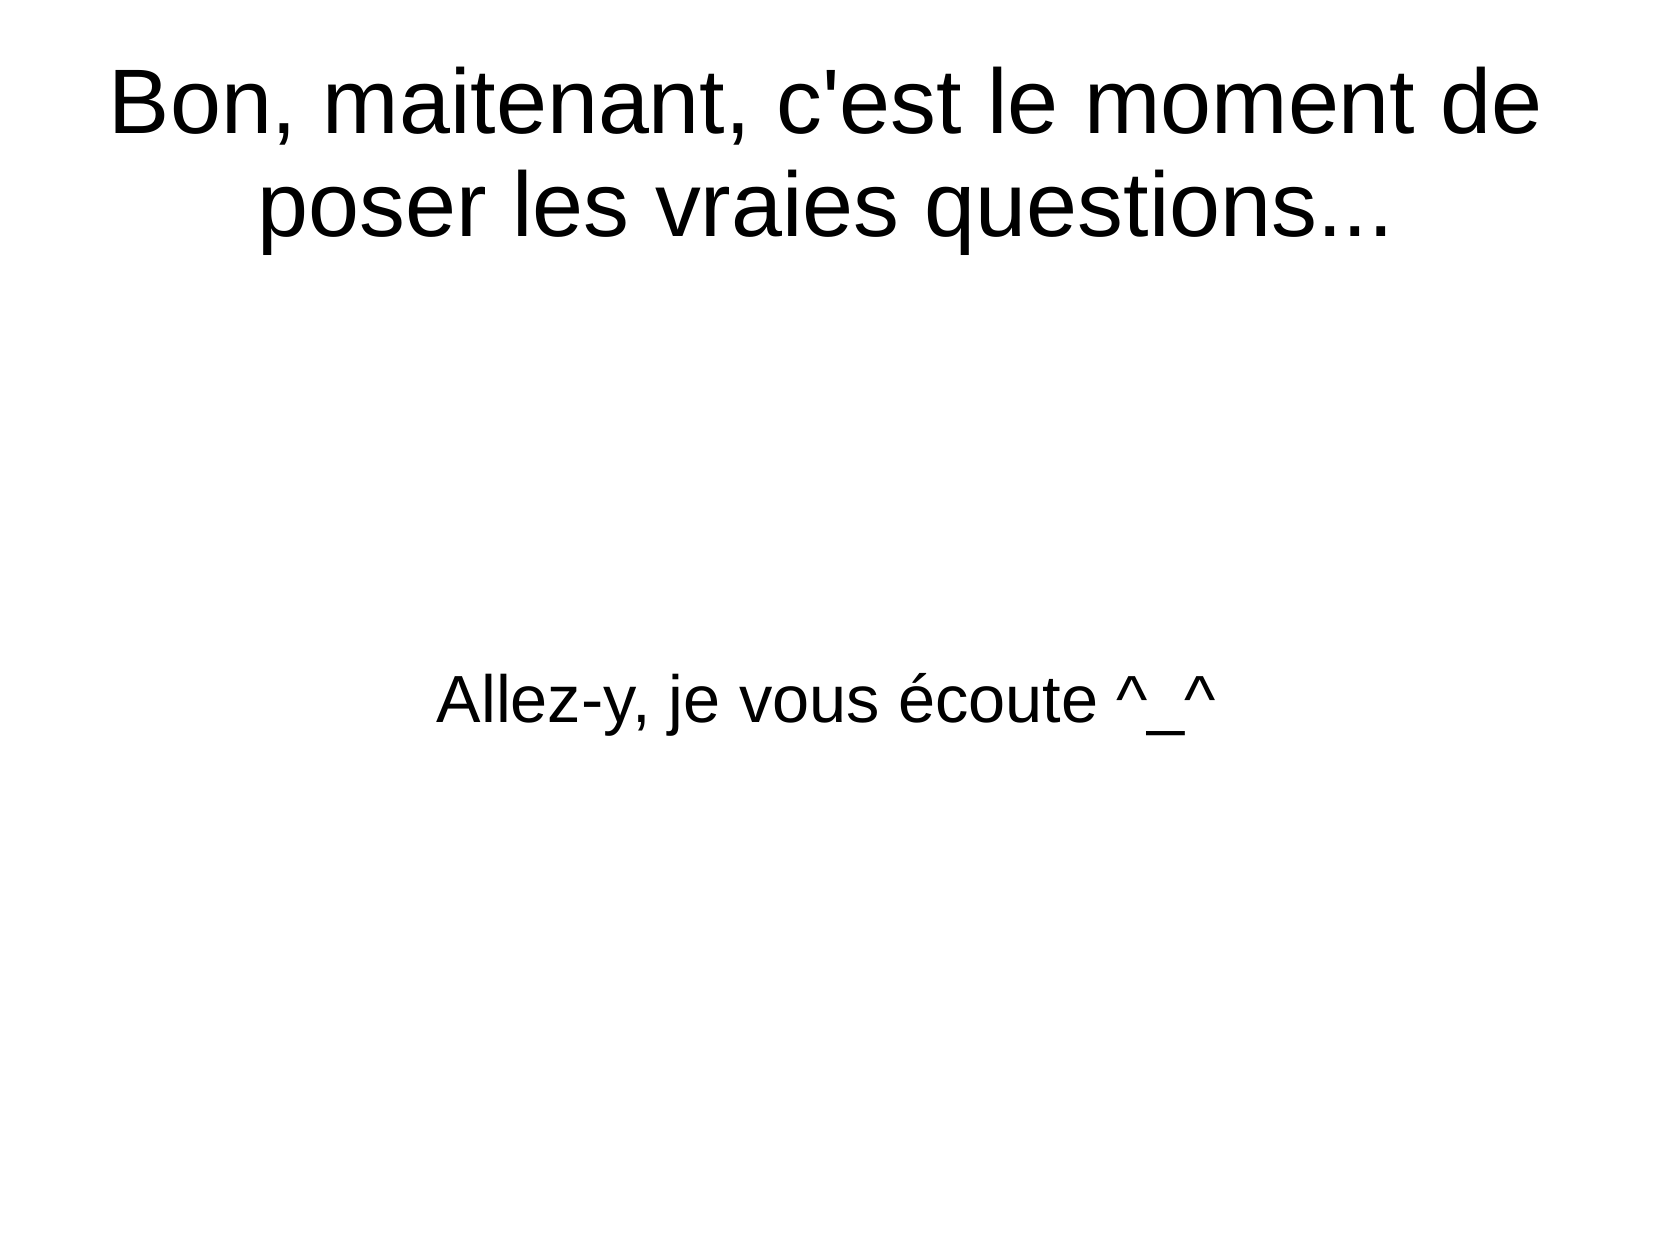

# Bon, maitenant, c'est le moment de poser les vraies questions...
Allez-y, je vous écoute ^_^